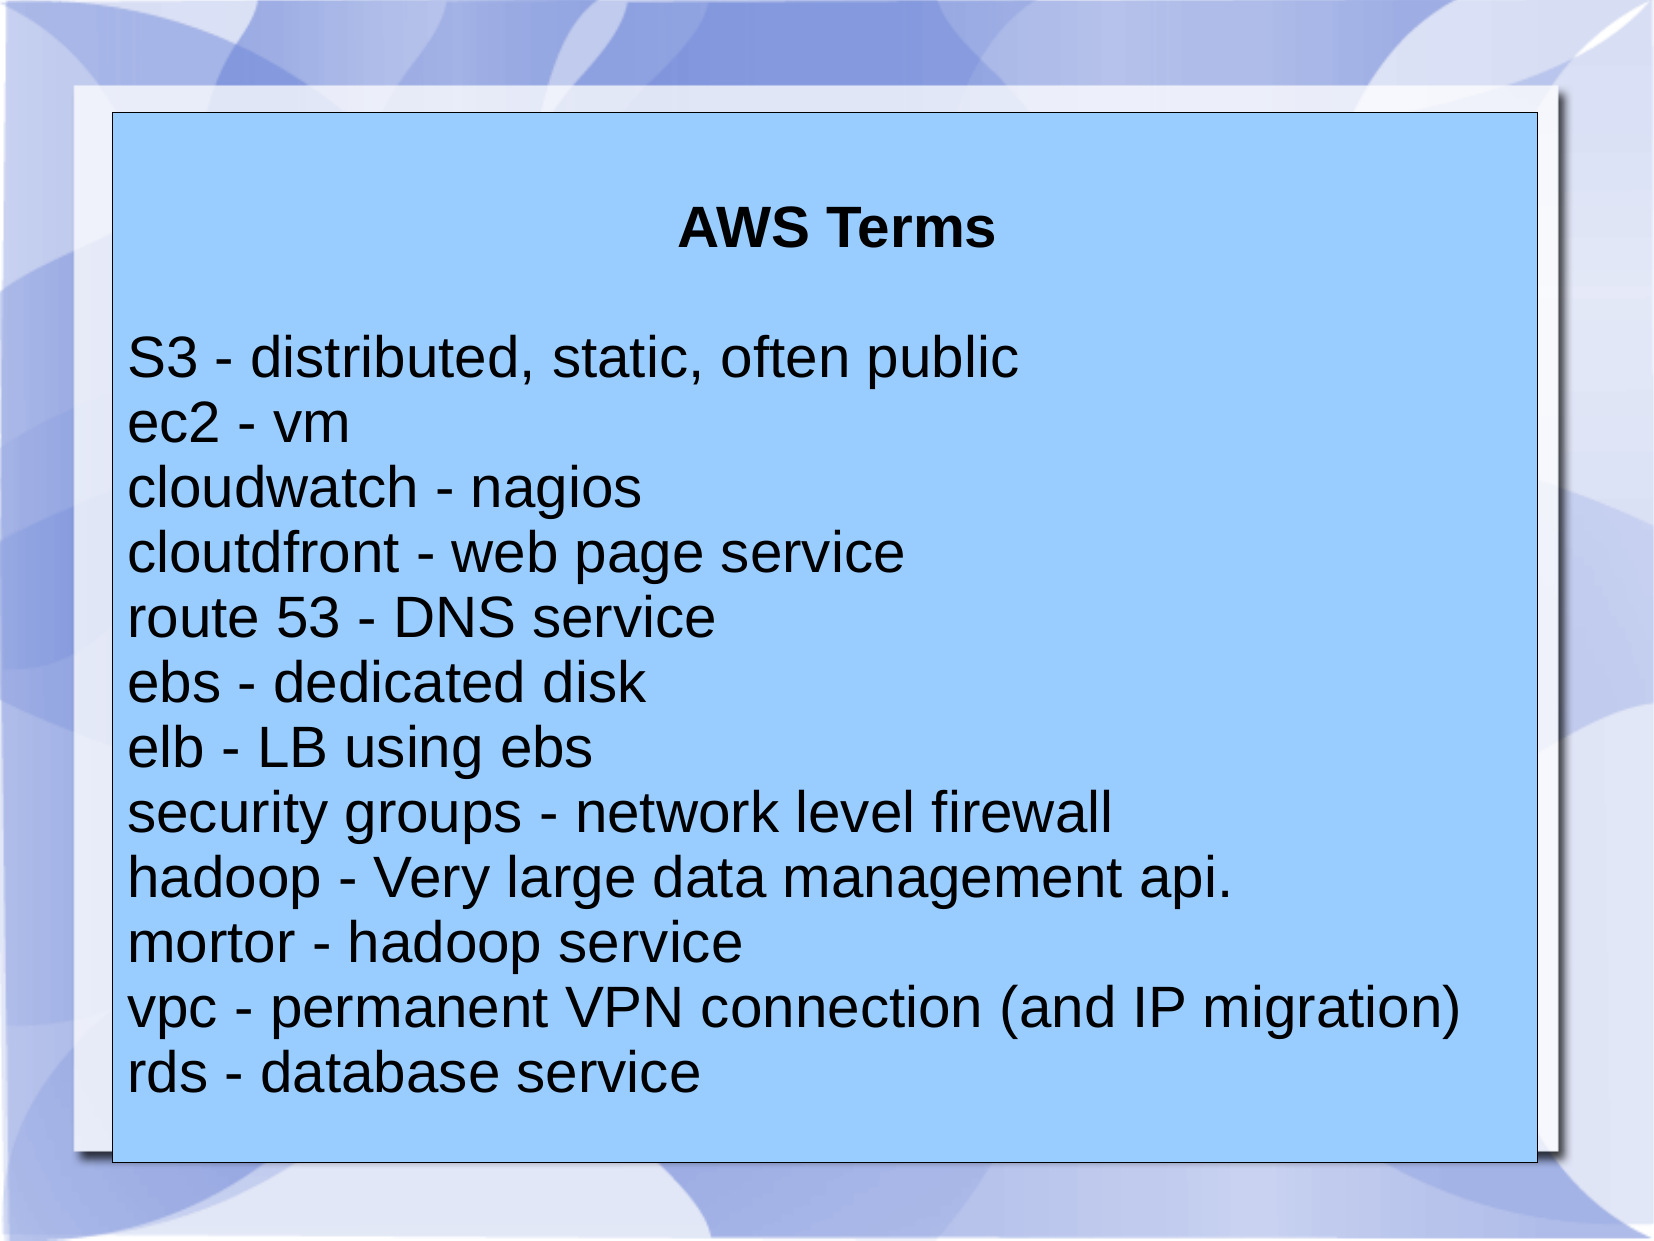

AWS Terms
S3 - distributed, static, often public
ec2 - vm
cloudwatch - nagios
cloutdfront - web page service
route 53 - DNS service
ebs - dedicated disk
elb - LB using ebs
security groups - network level firewall
hadoop - Very large data management api.
mortor - hadoop service
vpc - permanent VPN connection (and IP migration)
rds - database service